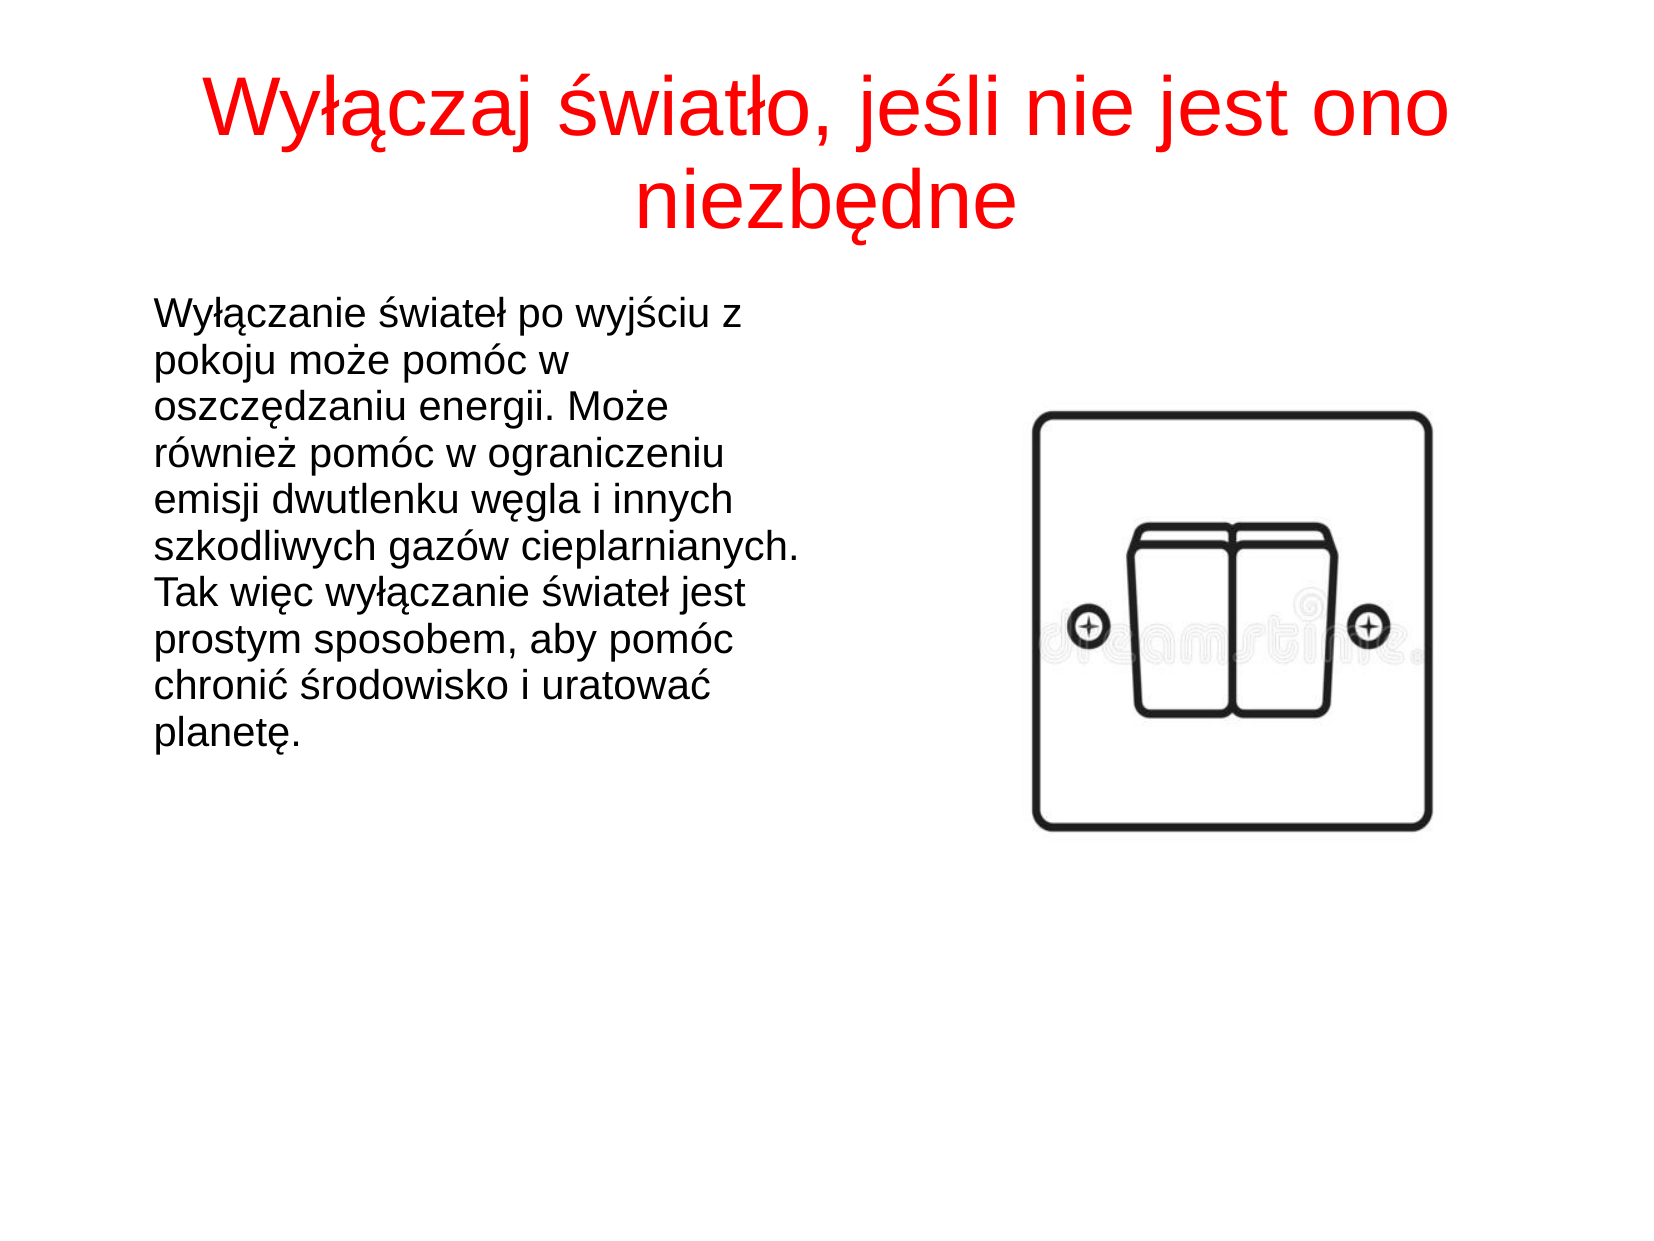

# Wyłączaj światło, jeśli nie jest ono niezbędne
Wyłączanie świateł po wyjściu z pokoju może pomóc w oszczędzaniu energii. Może również pomóc w ograniczeniu emisji dwutlenku węgla i innych szkodliwych gazów cieplarnianych. Tak więc wyłączanie świateł jest prostym sposobem, aby pomóc chronić środowisko i uratować planetę.